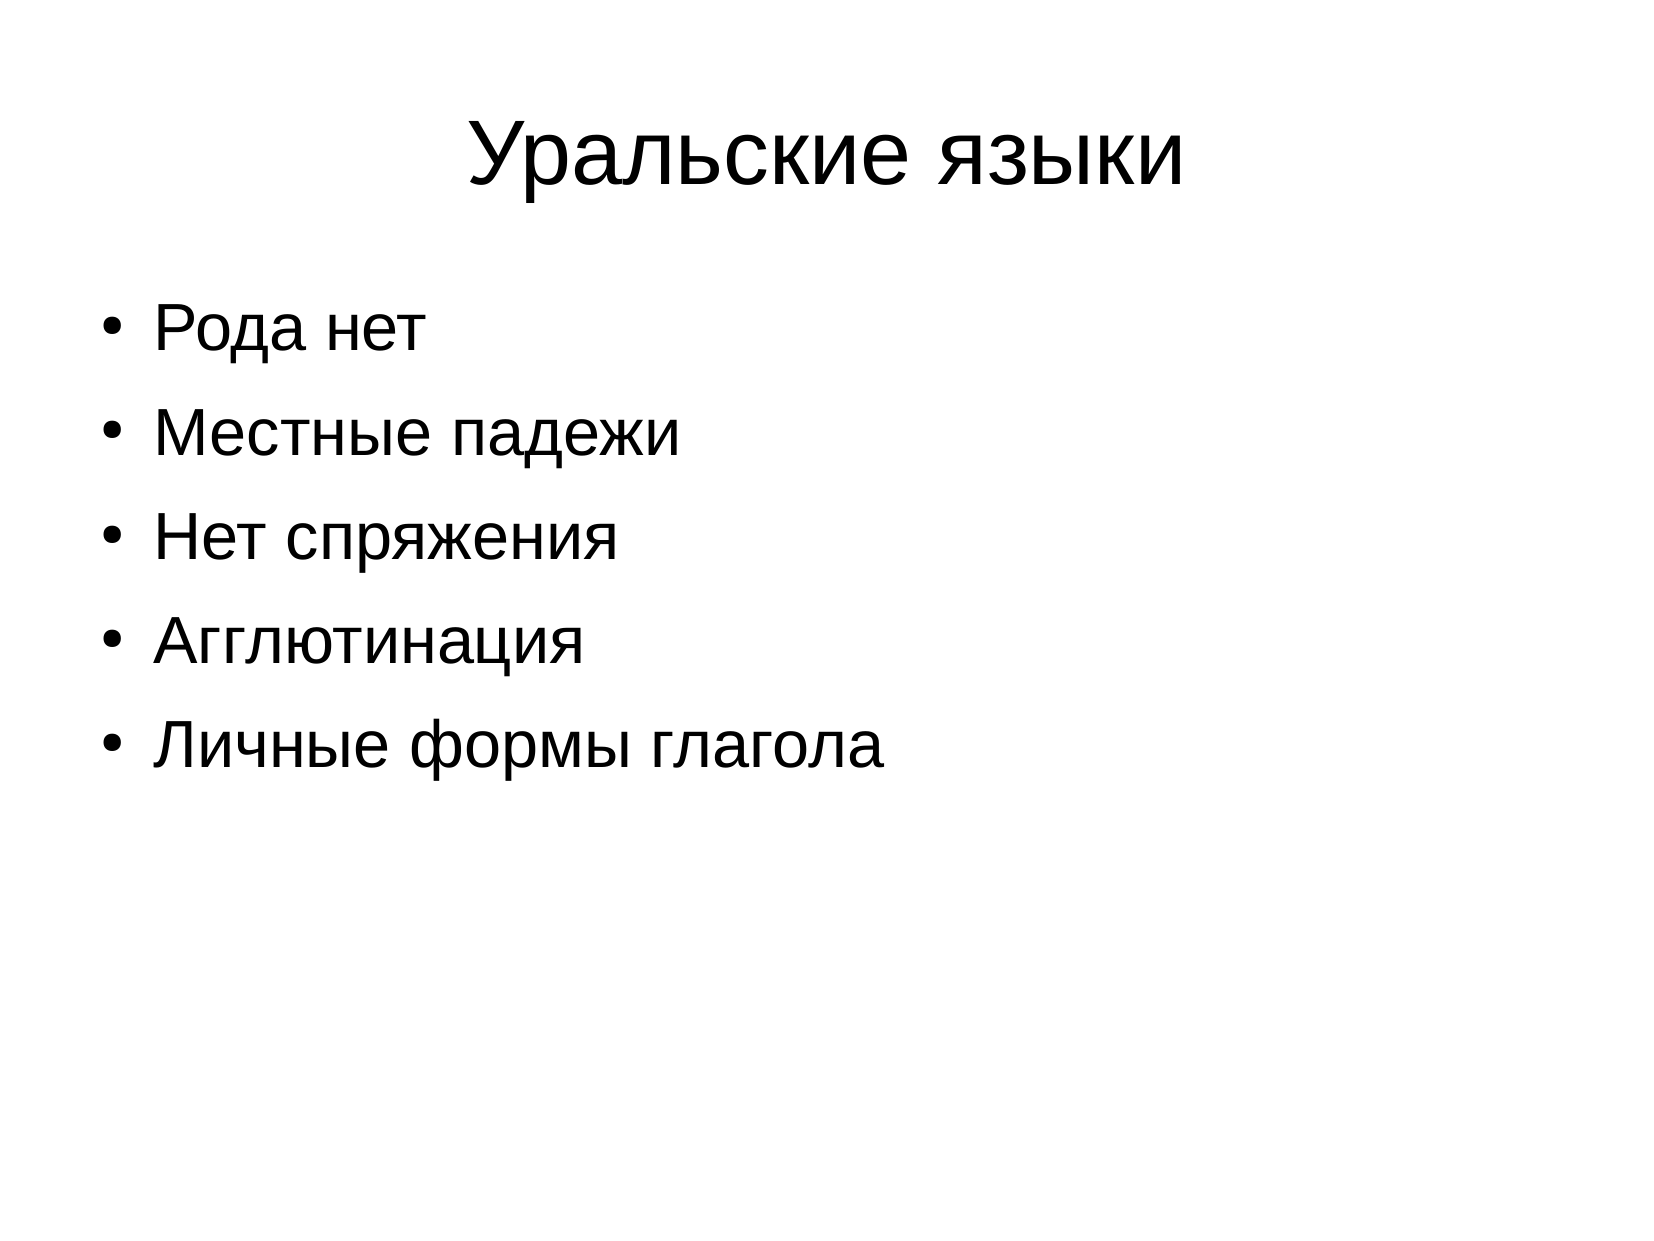

# Уральские языки
Рода нет
Местные падежи
Нет спряжения
Агглютинация
Личные формы глагола